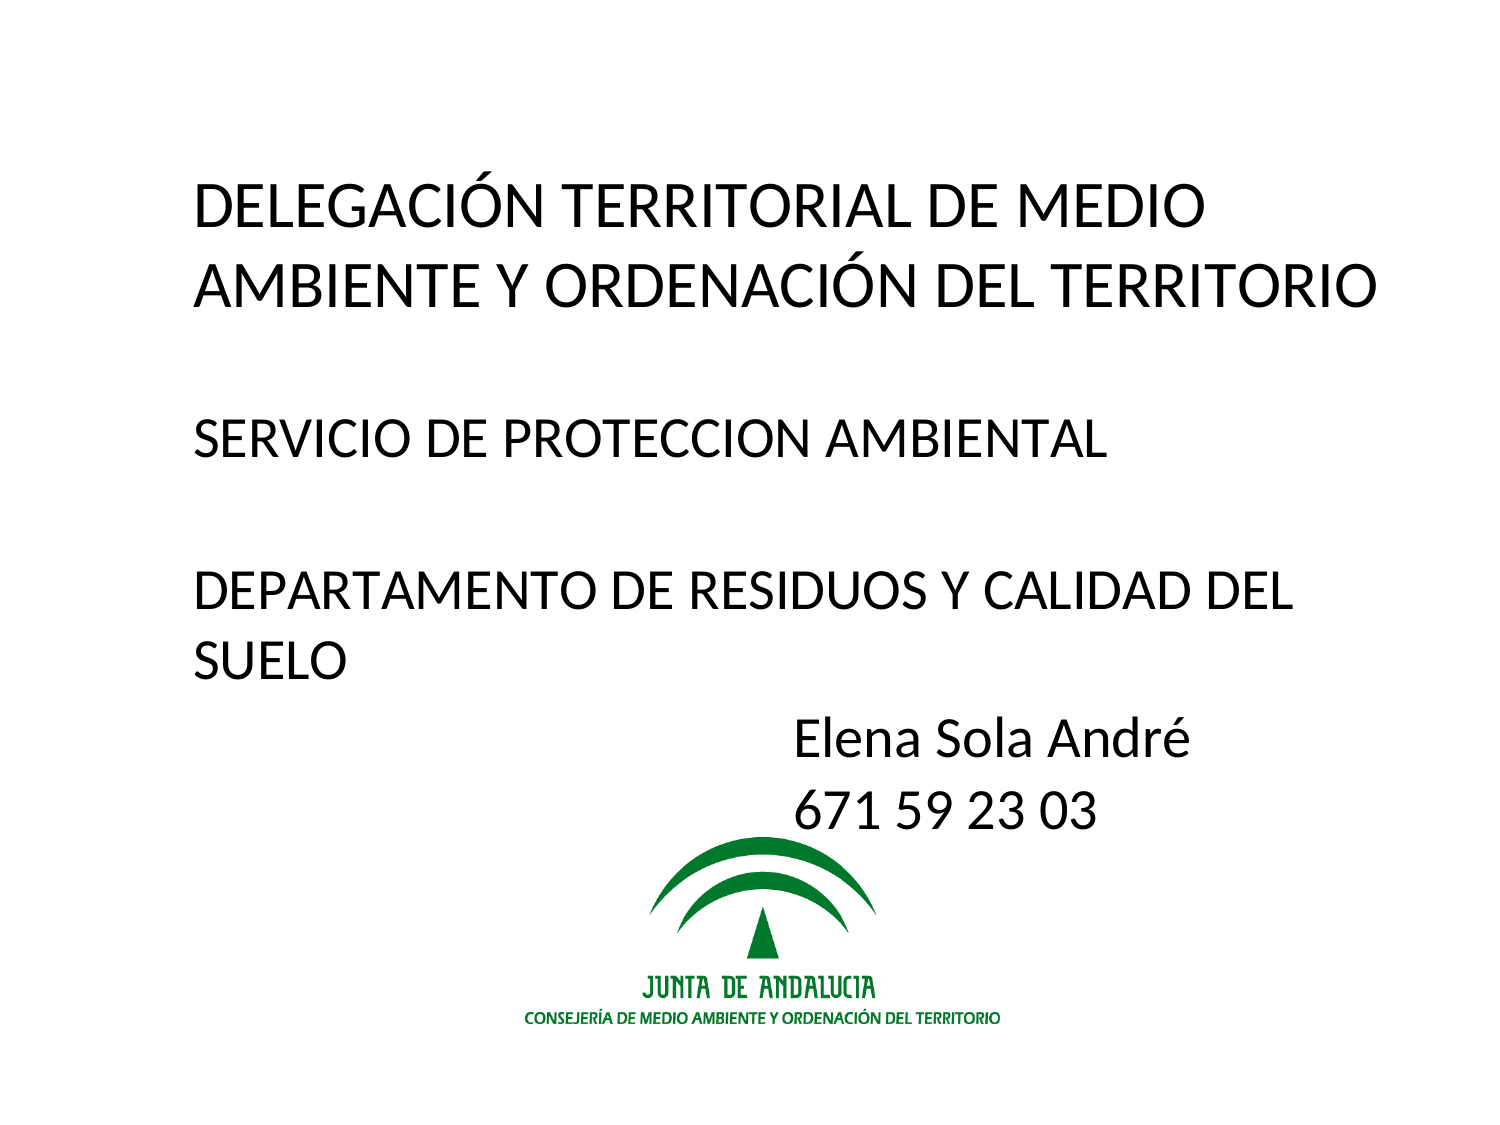

DELEGACIÓN TERRITORIAL DE MEDIO AMBIENTE Y ORDENACIÓN DEL TERRITORIO
SERVICIO DE PROTECCION AMBIENTAL
DEPARTAMENTO DE RESIDUOS Y CALIDAD DEL SUELO
				Elena Sola André
				671 59 23 03